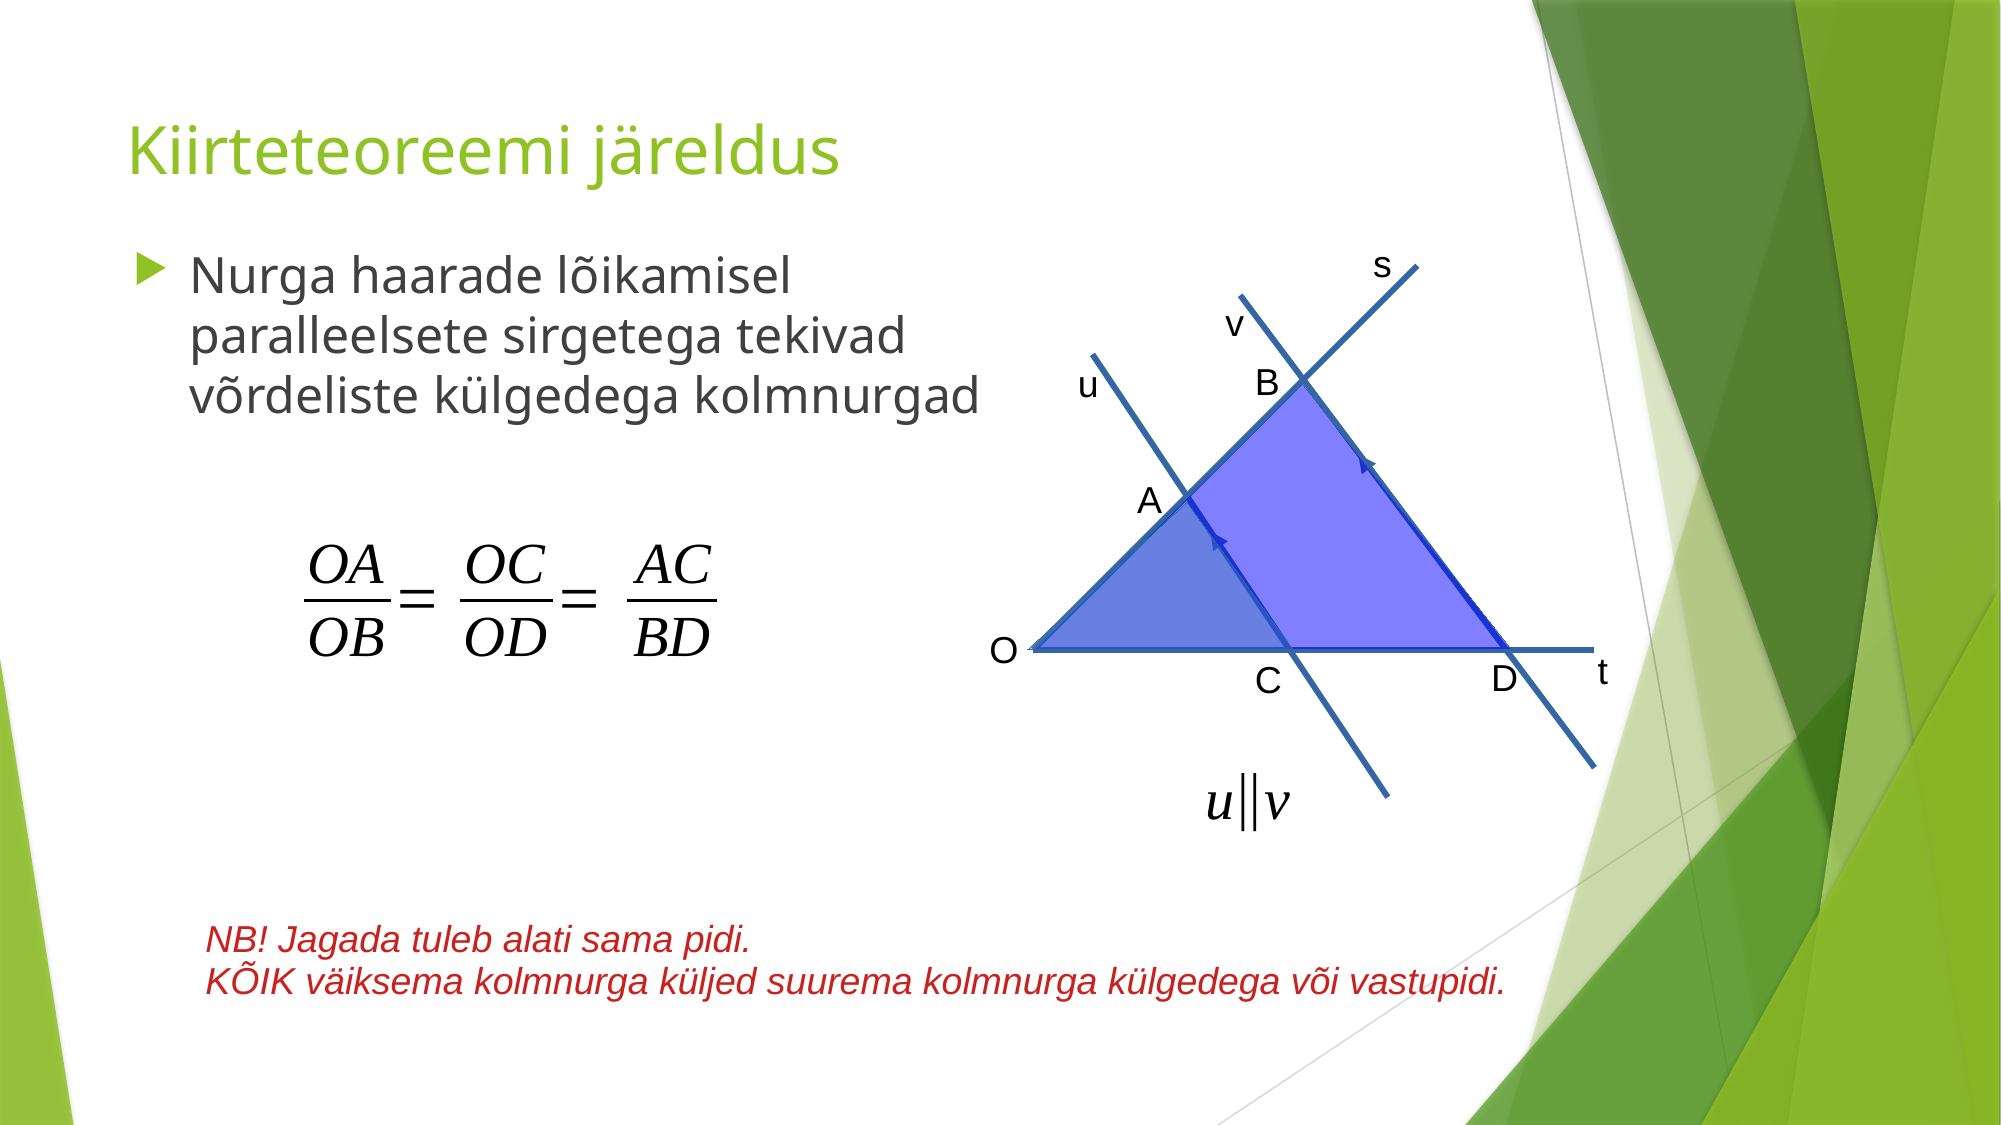

# Kiirteteoreemi järeldus
Nurga haarade lõikamisel paralleelsete sirgetega tekivad võrdeliste külgedega kolmnurgad
s
v
B
u
A
O
t
D
C
NB! Jagada tuleb alati sama pidi.
KÕIK väiksema kolmnurga küljed suurema kolmnurga külgedega või vastupidi.